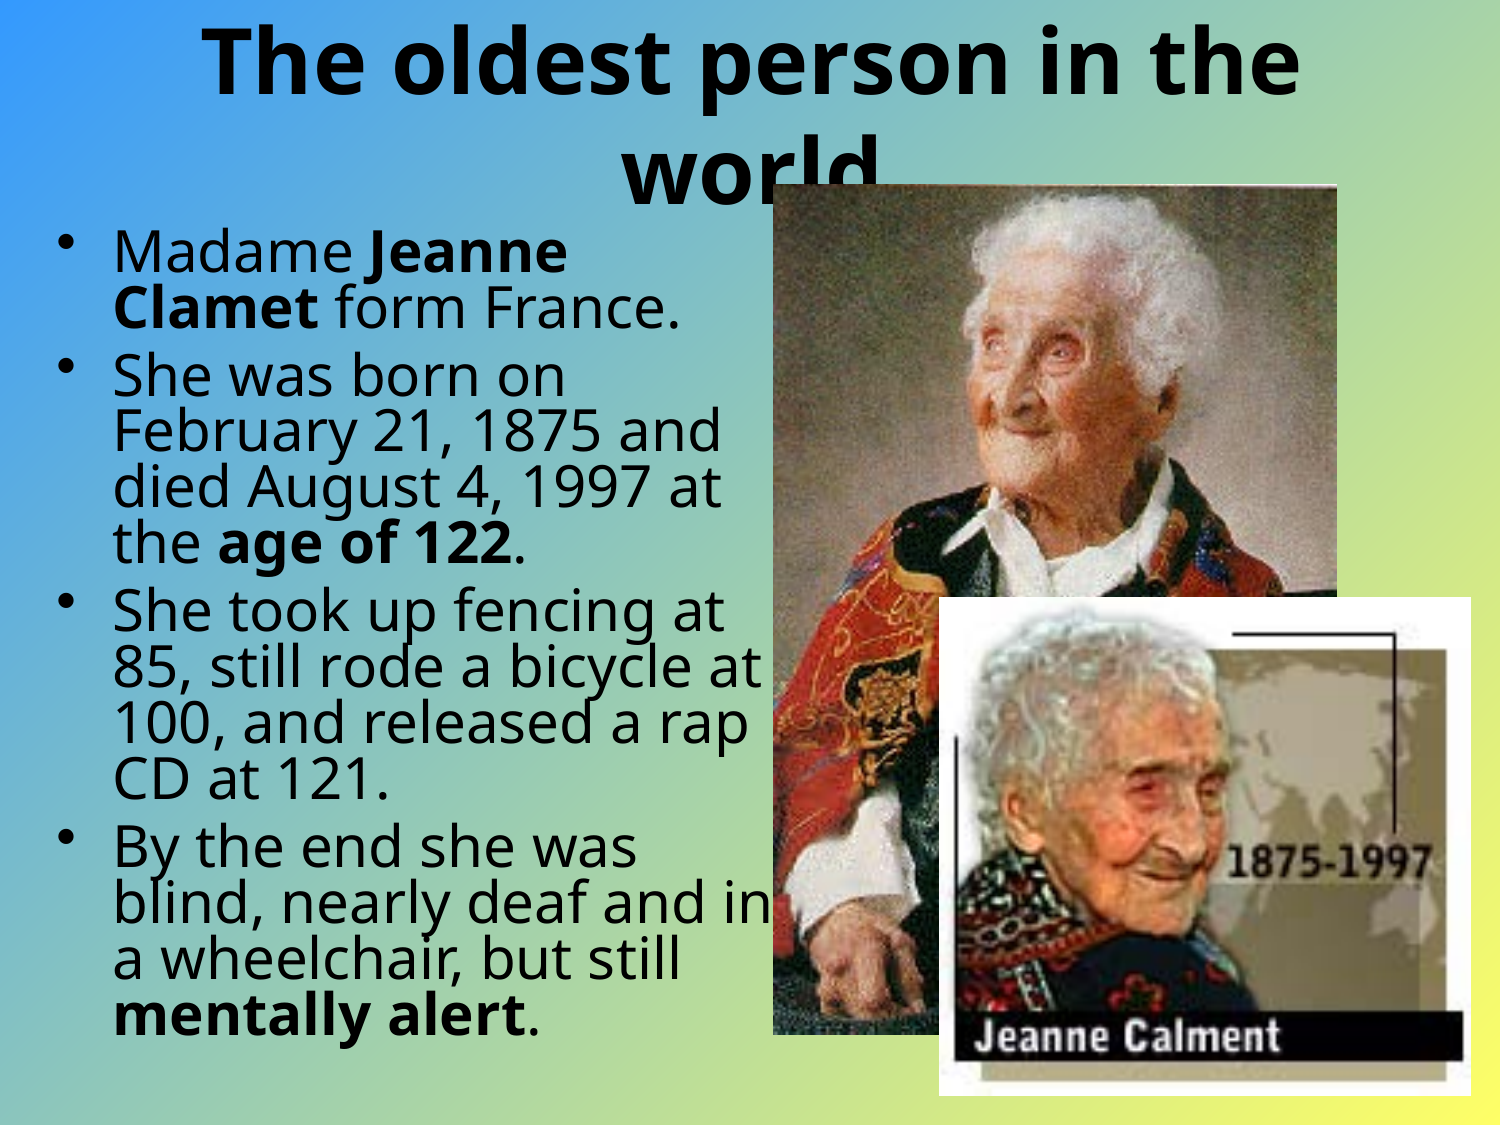

# The oldest person in the world
Madame Jeanne Clamet form France.
She was born on February 21, 1875 and died August 4, 1997 at the age of 122.
She took up fencing at 85, still rode a bicycle at 100, and released a rap CD at 121.
By the end she was blind, nearly deaf and in a wheelchair, but still mentally alert.